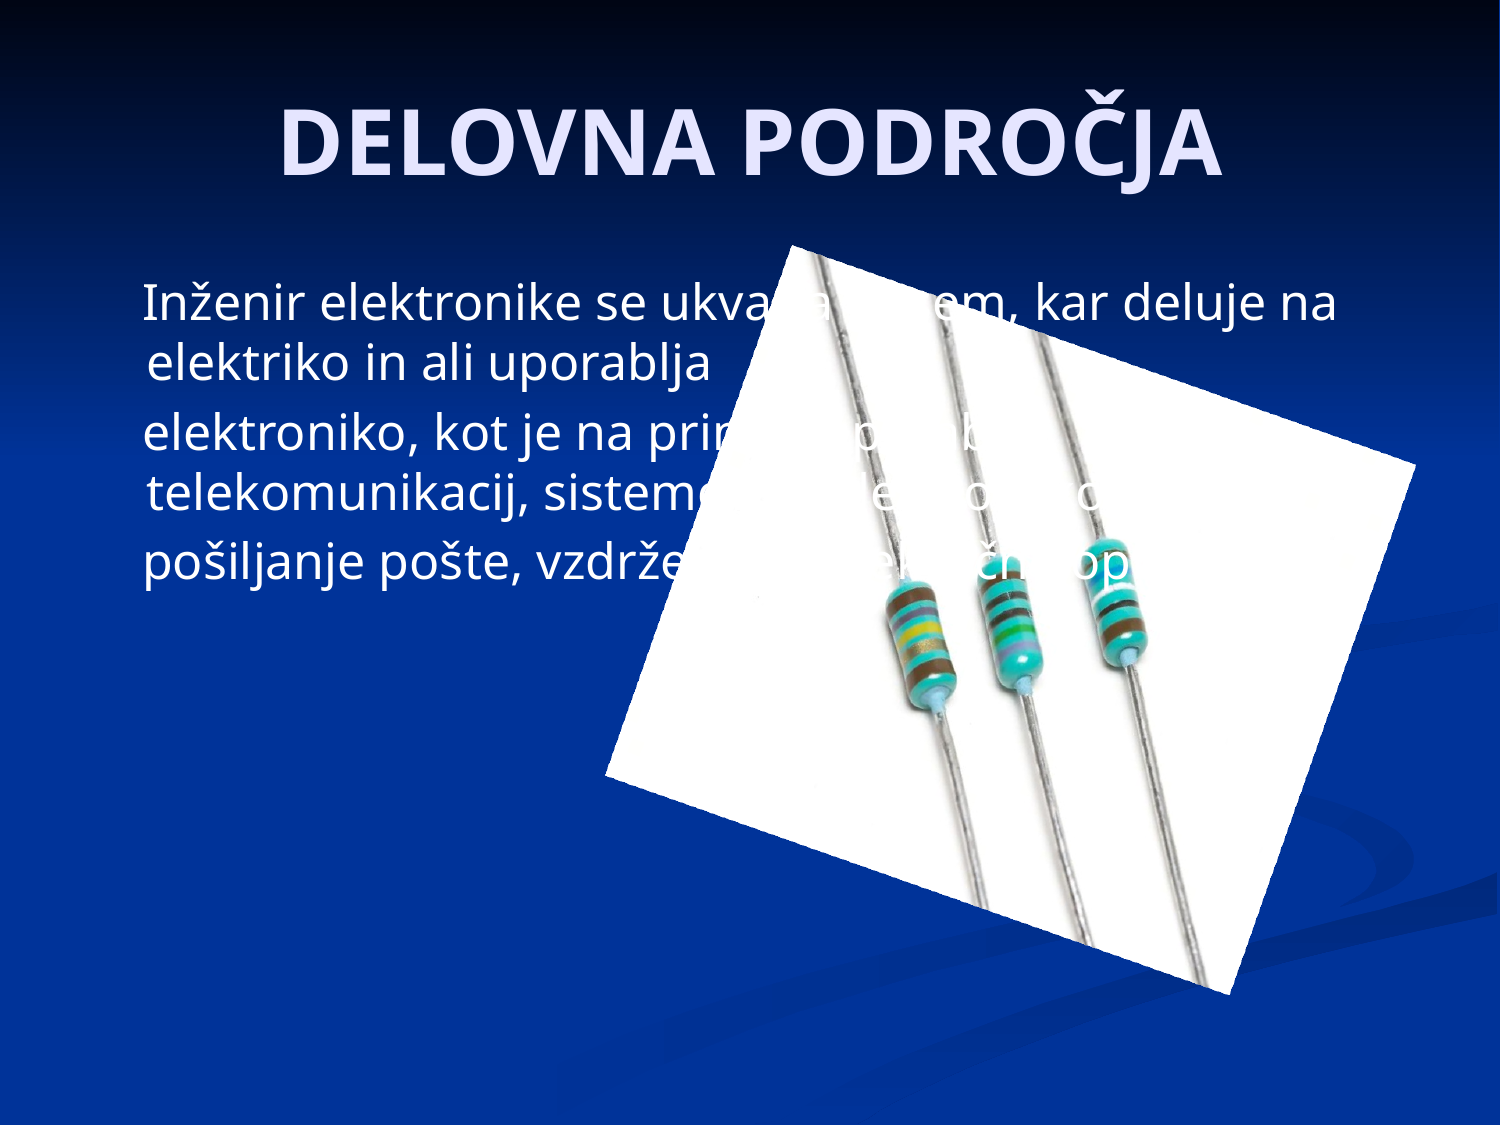

# DELOVNA PODROČJA
 Inženir elektronike se ukvarja z vsem, kar deluje na elektriko in ali uporablja
 elektroniko, kot je na primer uporaba telekomunikacij, sistemov za elektronsko
 pošiljanje pošte, vzdrževanje električne opreme ipd.